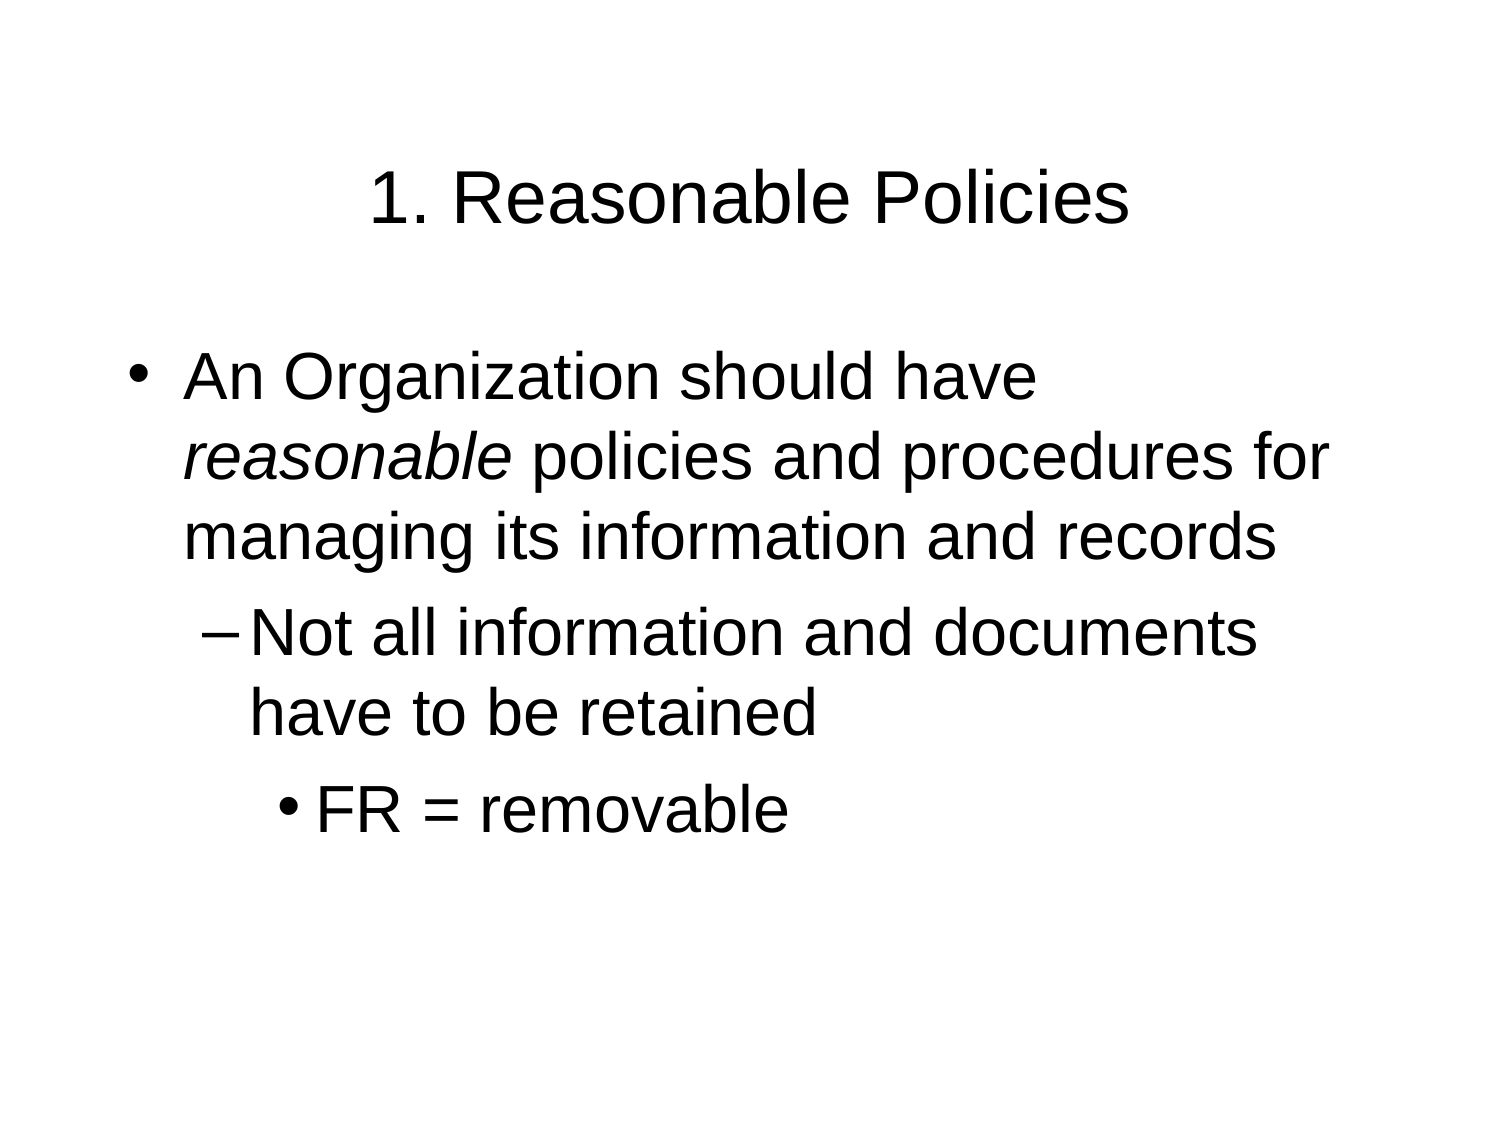

# 1. Reasonable Policies
An Organization should have reasonable policies and procedures for managing its information and records
Not all information and documents have to be retained
FR = removable